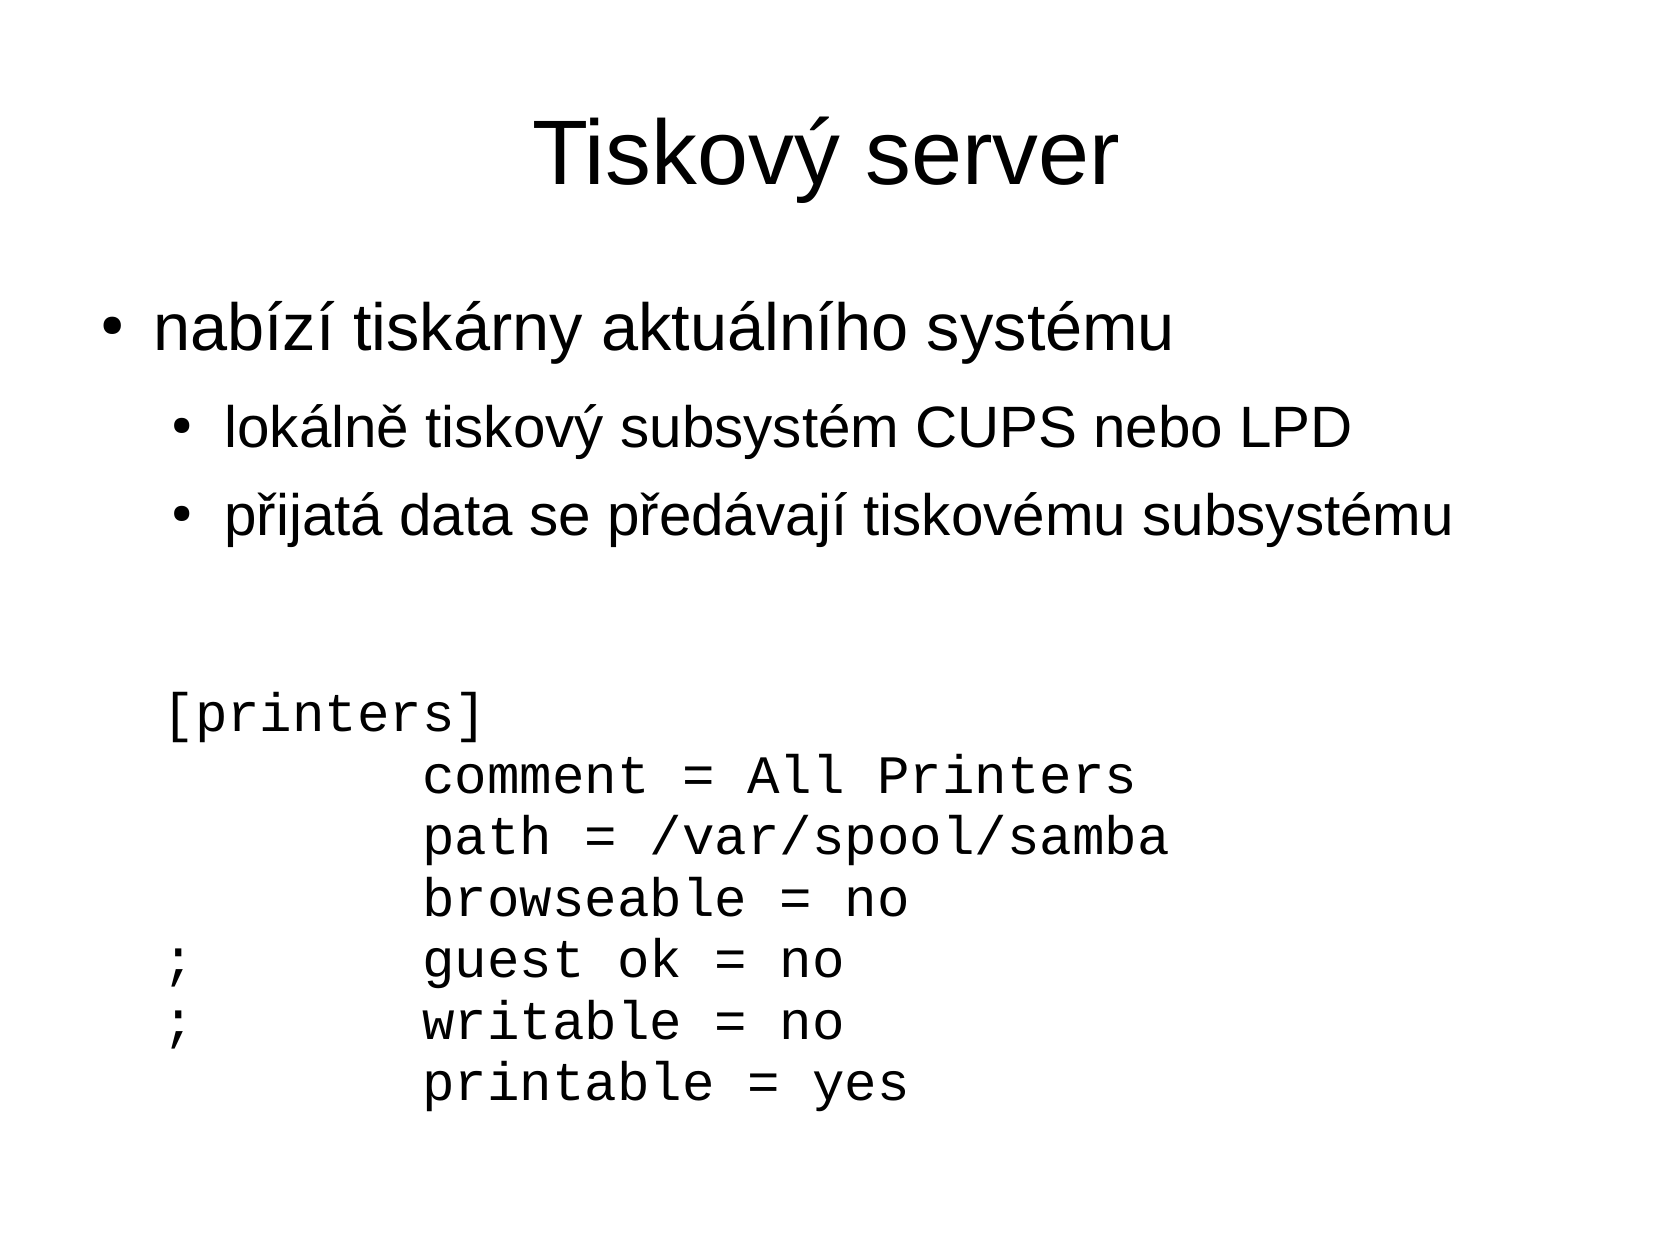

# Tiskový server
nabízí tiskárny aktuálního systému
lokálně tiskový subsystém CUPS nebo LPD
přijatá data se předávají tiskovému subsystému
[printers]
 comment = All Printers
 path = /var/spool/samba
 browseable = no
; guest ok = no
; writable = no
 printable = yes